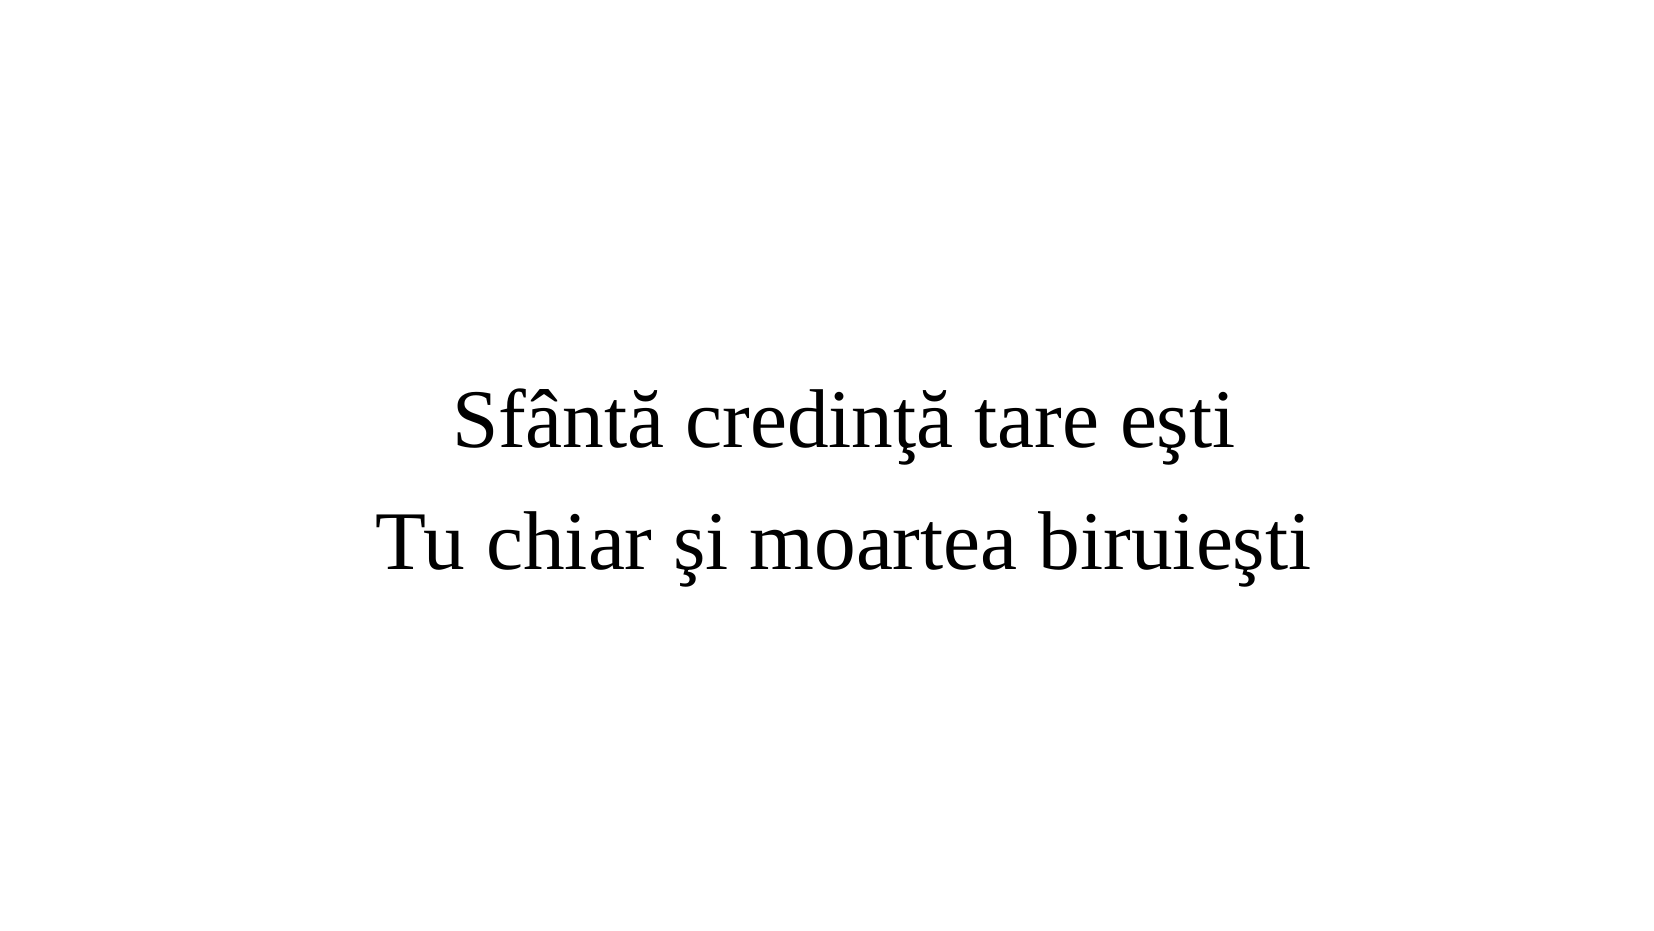

# Sfântă credinţă tare eşti
Tu chiar şi moartea biruieşti